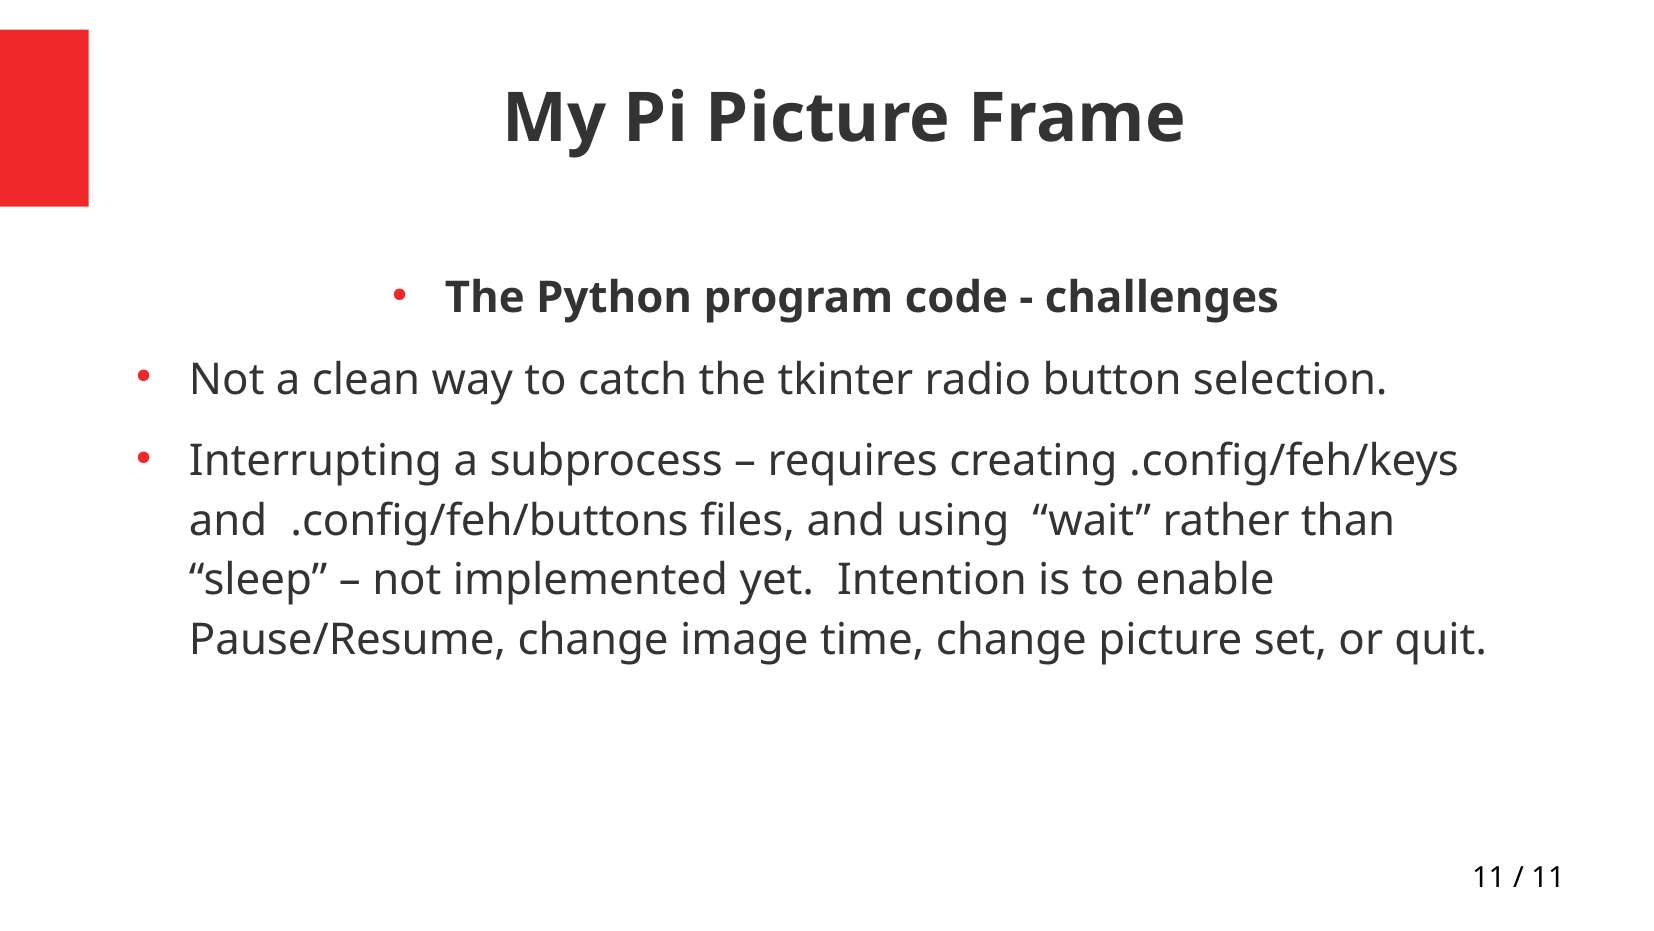

# My Pi Picture Frame
The Python program code - challenges
Not a clean way to catch the tkinter radio button selection.
Interrupting a subprocess – requires creating .config/feh/keys and .config/feh/buttons files, and using “wait” rather than “sleep” – not implemented yet. Intention is to enable Pause/Resume, change image time, change picture set, or quit.
11